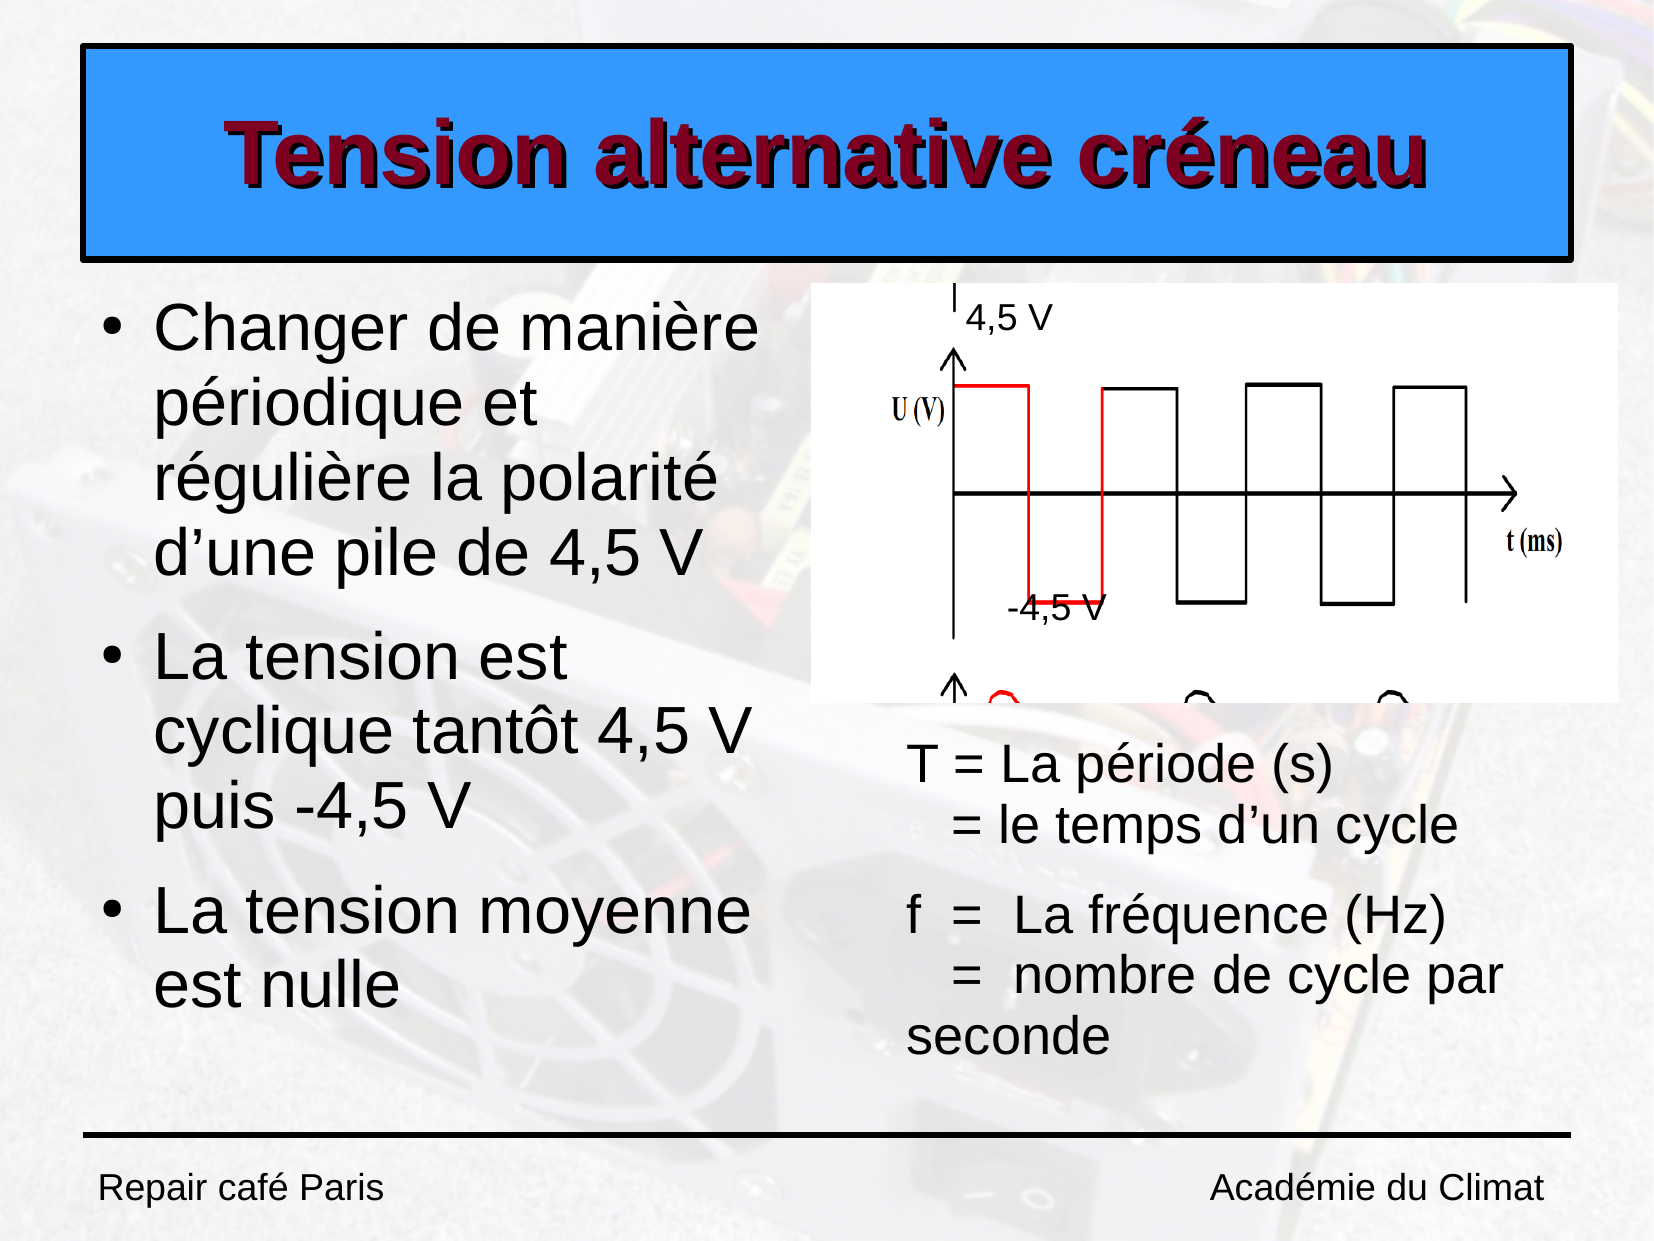

# Tension alternative créneau
4,5 V
Changer de manière périodique et régulière la polarité d’une pile de 4,5 V
La tension est cyclique tantôt 4,5 V puis -4,5 V
La tension moyenne est nulle
-4,5 V
T = La période (s)
 = le temps d’un cycle
f = La fréquence (Hz)
 = nombre de cycle par seconde
Repair café Paris	Académie du Climat